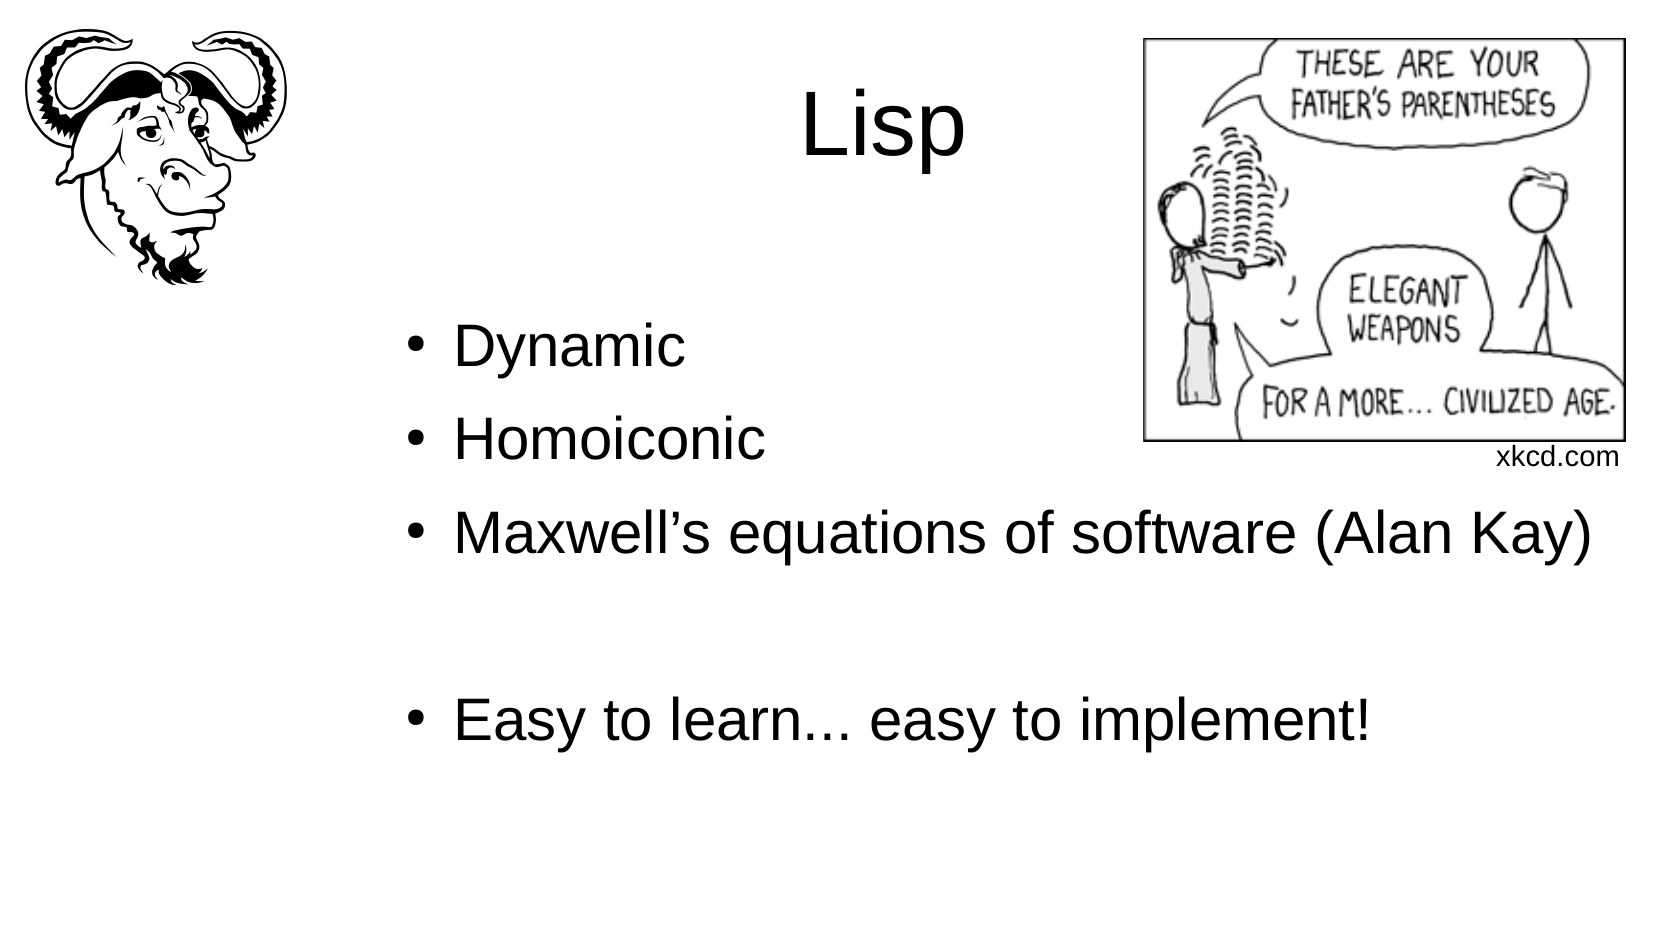

# Lisp
Dynamic
Homoiconic
Maxwell’s equations of software (Alan Kay)
Easy to learn... easy to implement!
xkcd.com